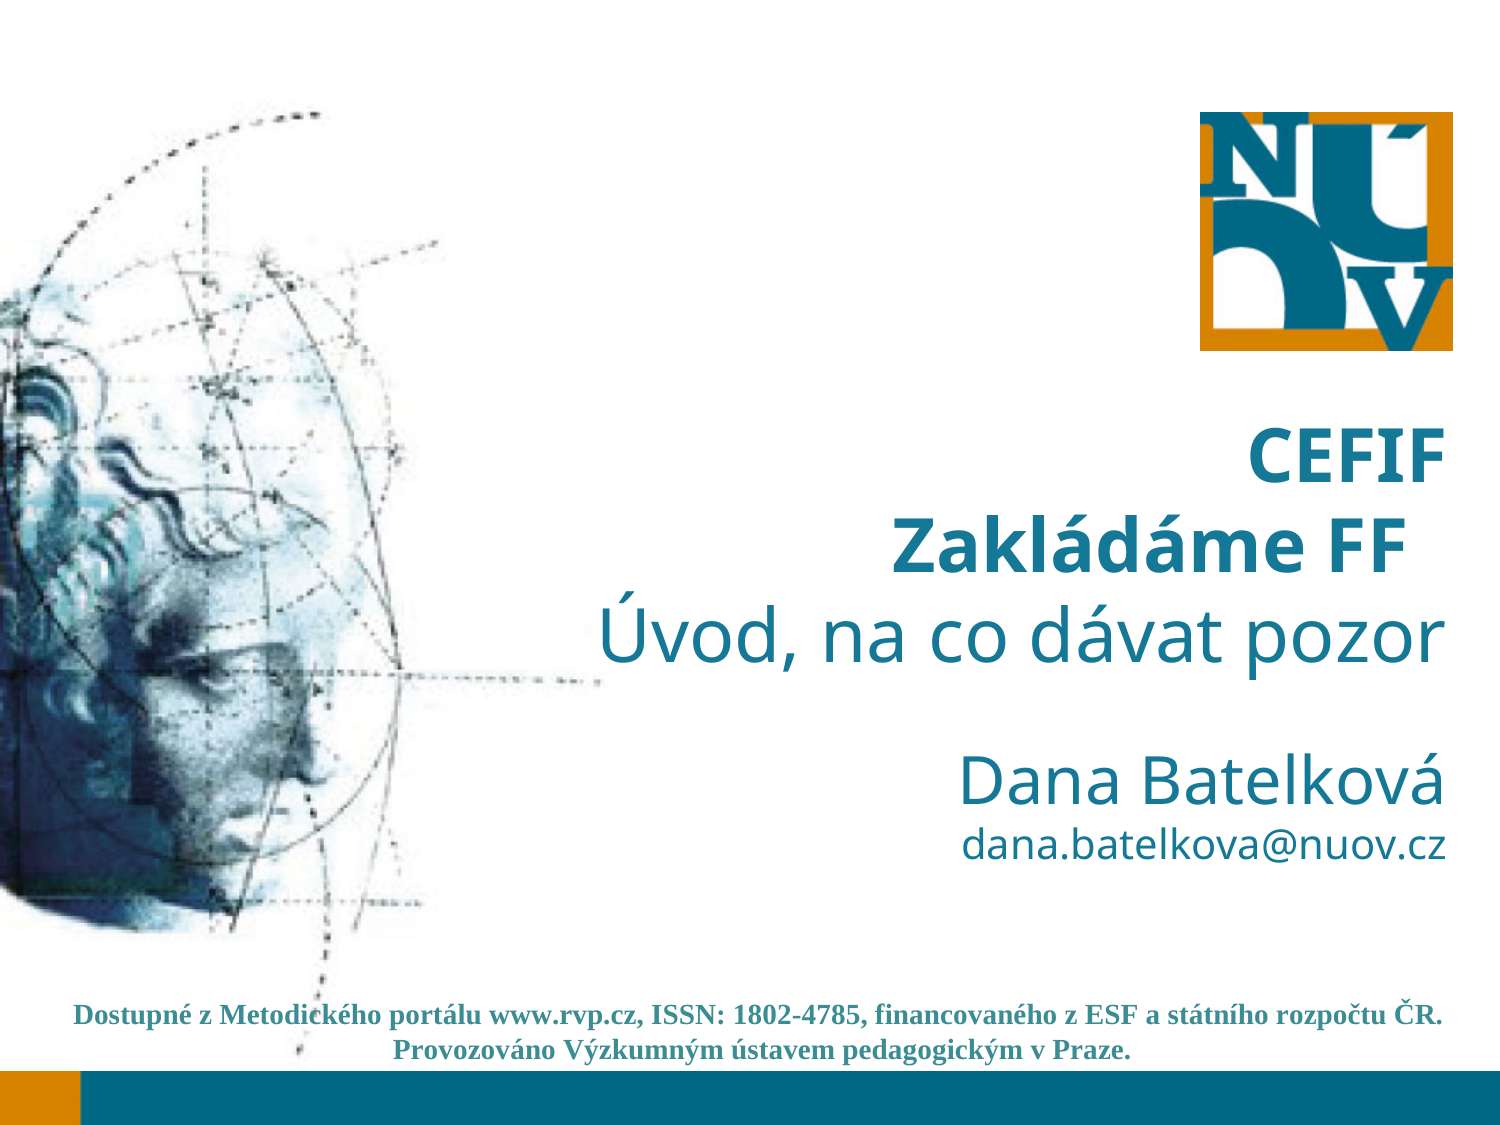

CEFIF
Zakládáme FF
Úvod, na co dávat pozor
Dana Batelková
dana.batelkova@nuov.cz
Dostupné z Metodického portálu www.rvp.cz, ISSN: 1802-4785, financovaného z ESF a státního rozpočtu ČR.
Provozováno Výzkumným ústavem pedagogickým v Praze.